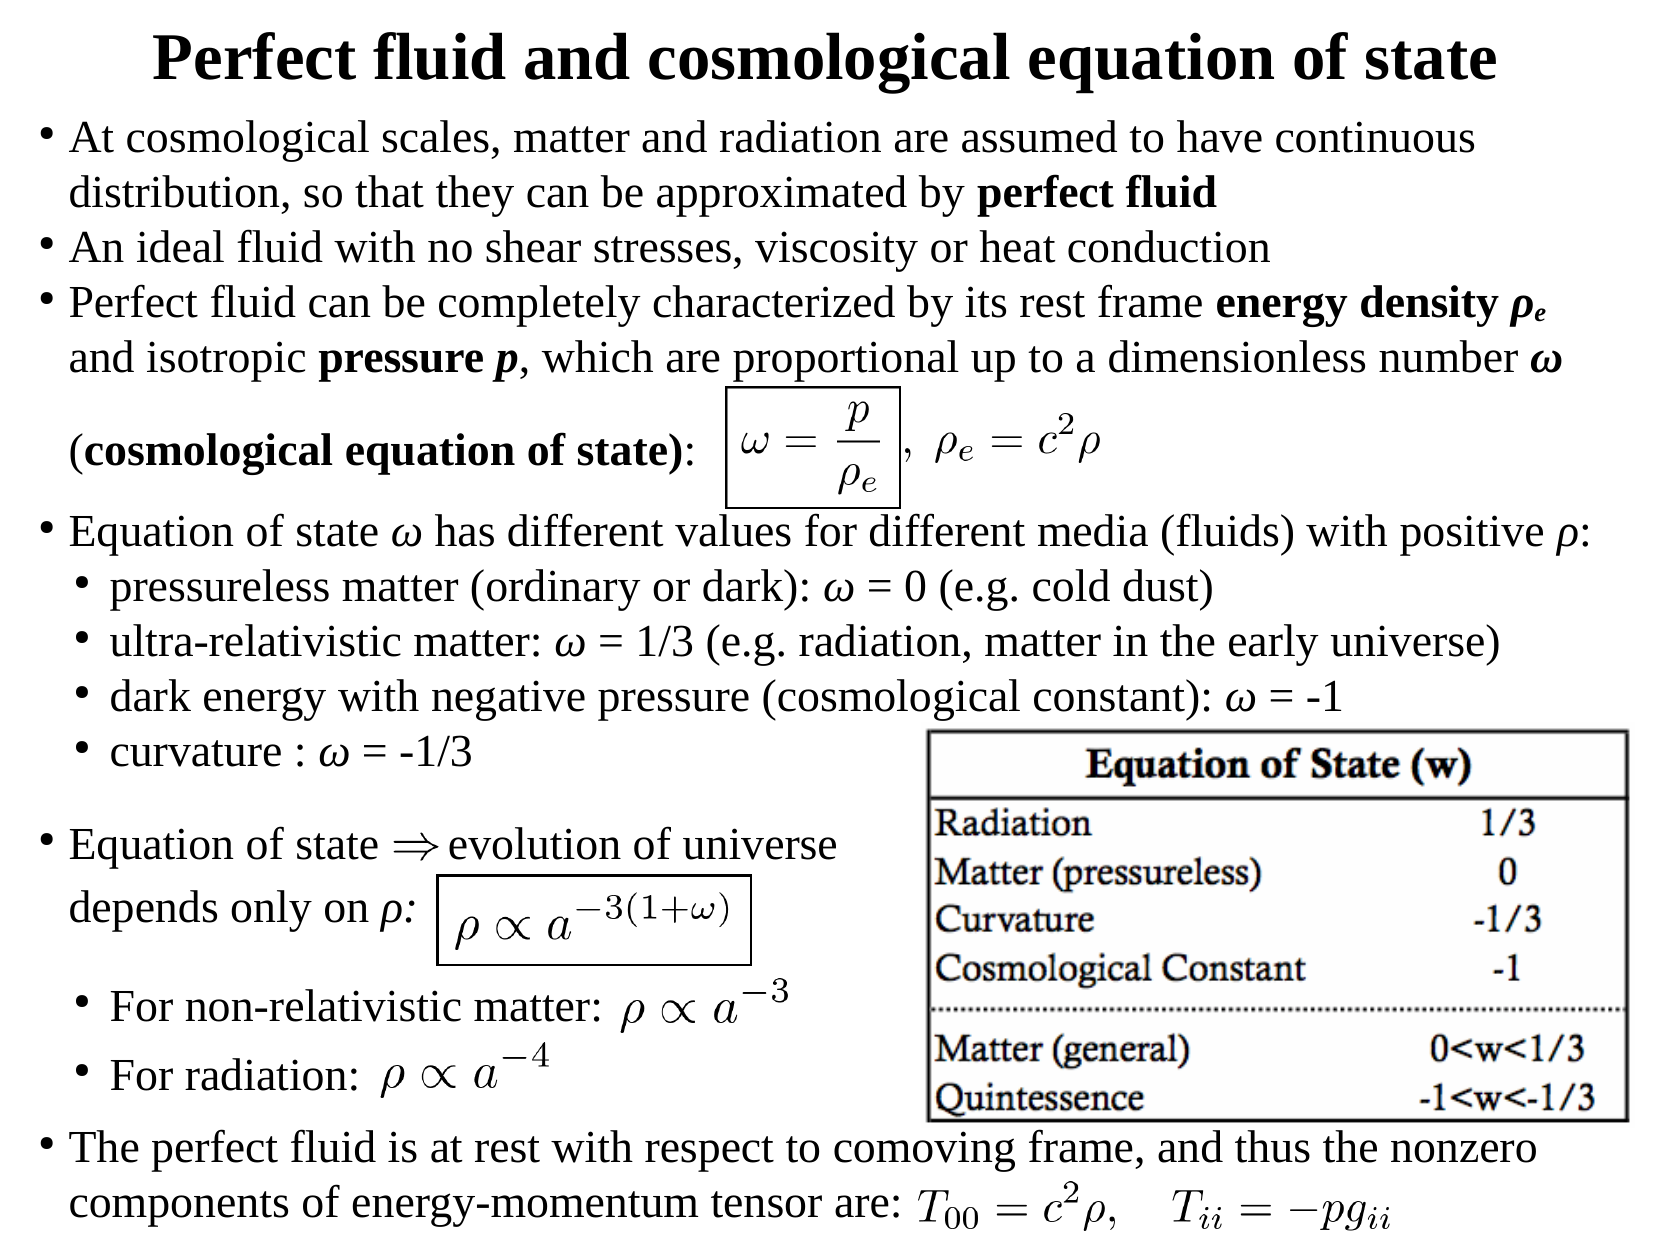

Perfect fluid and cosmological equation of state
# At cosmological scales, matter and radiation are assumed to have continuous distribution, so that they can be approximated by perfect fluid
An ideal fluid with no shear stresses, viscosity or heat conduction
Perfect fluid can be completely characterized by its rest frame energy density ρe and isotropic pressure p, which are proportional up to a dimensionless number ω
(cosmological equation of state):
Equation of state ω has different values for different media (fluids) with positive ρ:
pressureless matter (ordinary or dark): ω = 0 (e.g. cold dust)
ultra-relativistic matter: ω = 1/3 (e.g. radiation, matter in the early universe)
dark energy with negative pressure (cosmological constant): ω = -1
curvature : ω = -1/3
Equation of state evolution of universe
depends only on ρ:
For non-relativistic matter:
For radiation:
The perfect fluid is at rest with respect to comoving frame, and thus the nonzero components of energy-momentum tensor are: